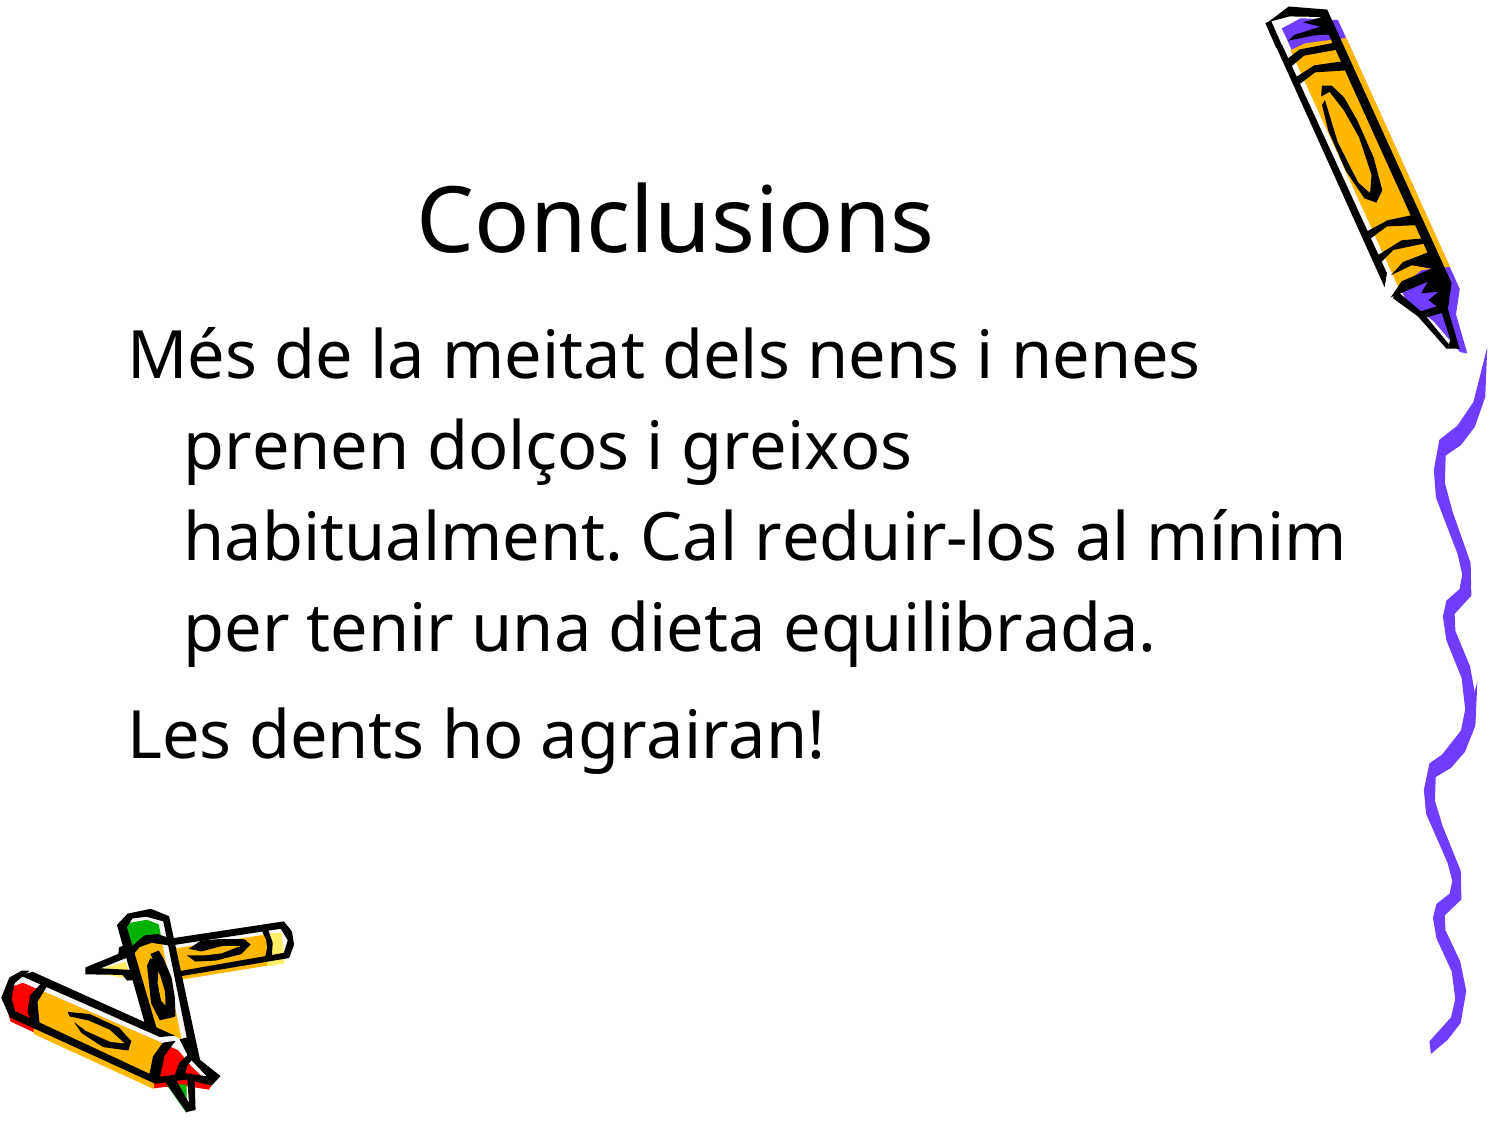

# Conclusions
Més de la meitat dels nens i nenes prenen dolços i greixos habitualment. Cal reduir-los al mínim per tenir una dieta equilibrada.
Les dents ho agrairan!